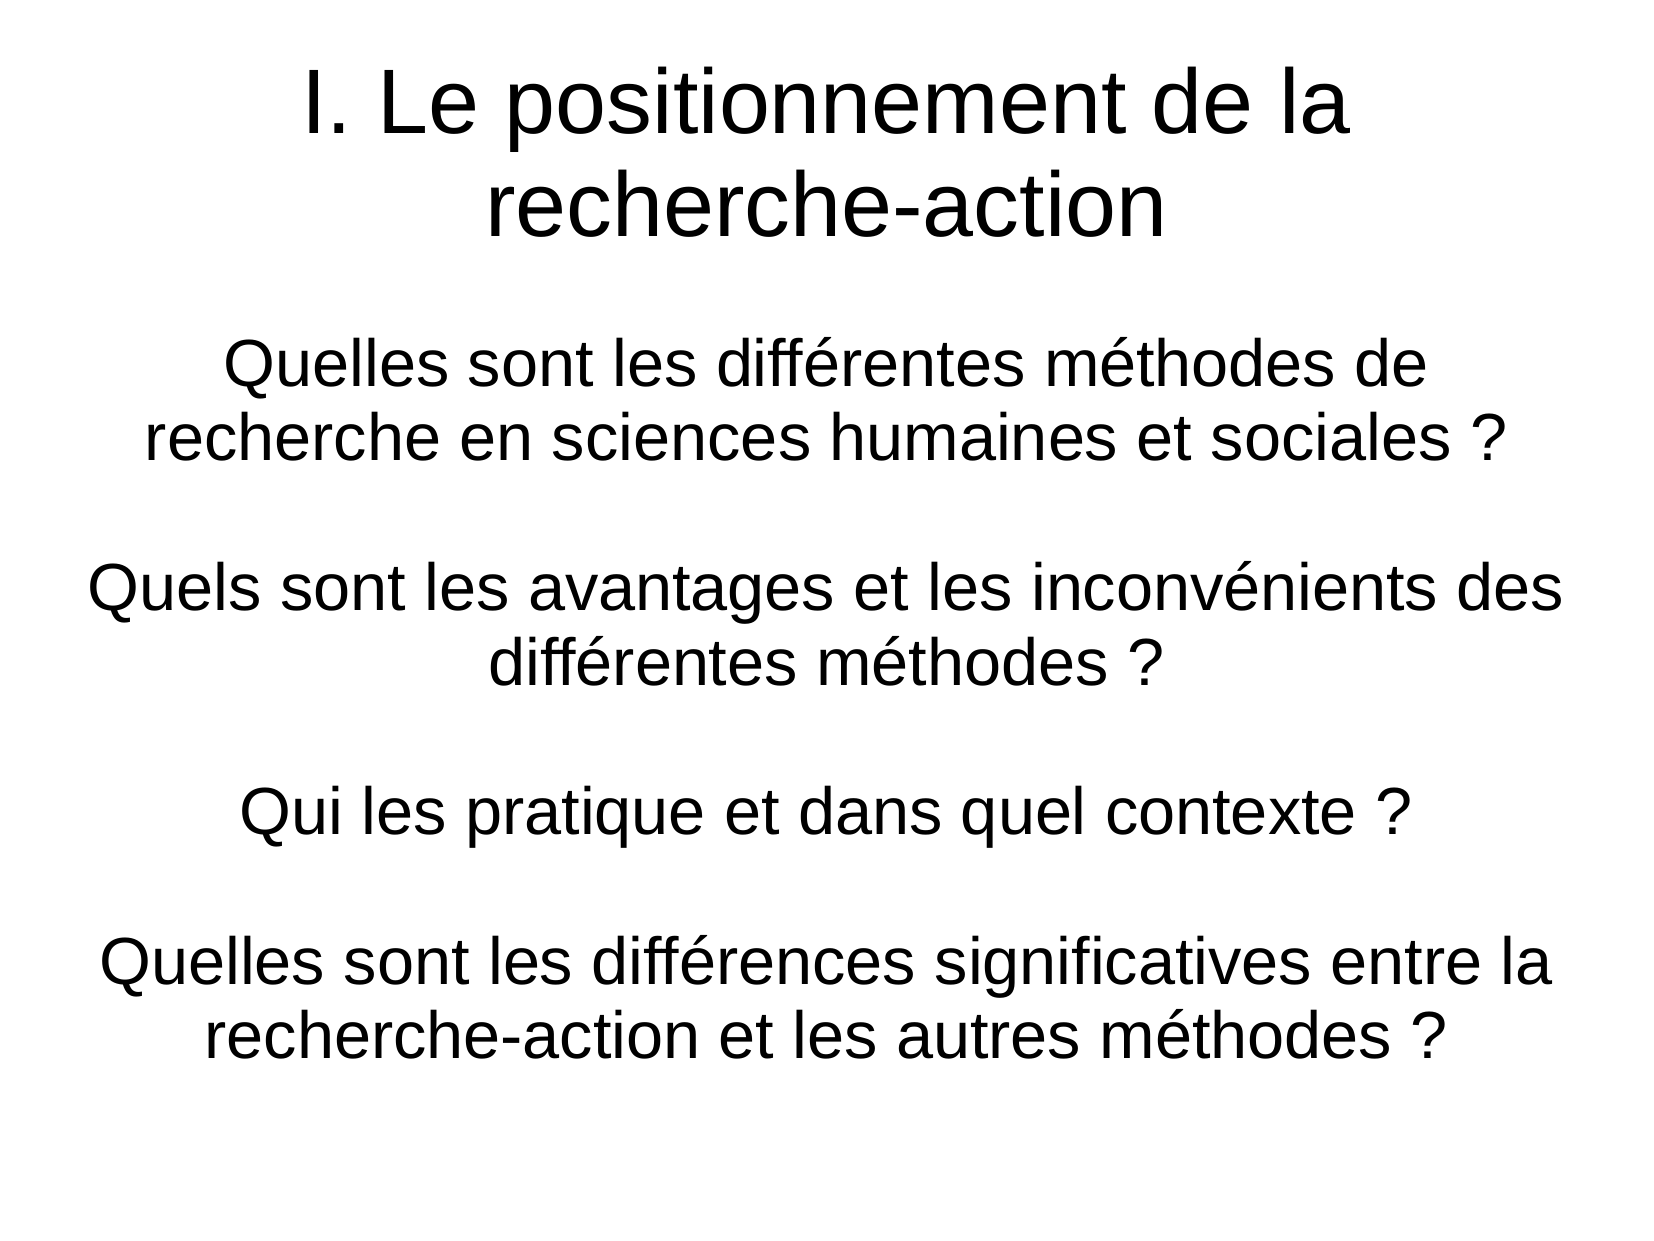

# I. Le positionnement de la recherche-action
Quelles sont les différentes méthodes de recherche en sciences humaines et sociales ?
Quels sont les avantages et les inconvénients des différentes méthodes ?
Qui les pratique et dans quel contexte ?
Quelles sont les différences significatives entre la recherche-action et les autres méthodes ?